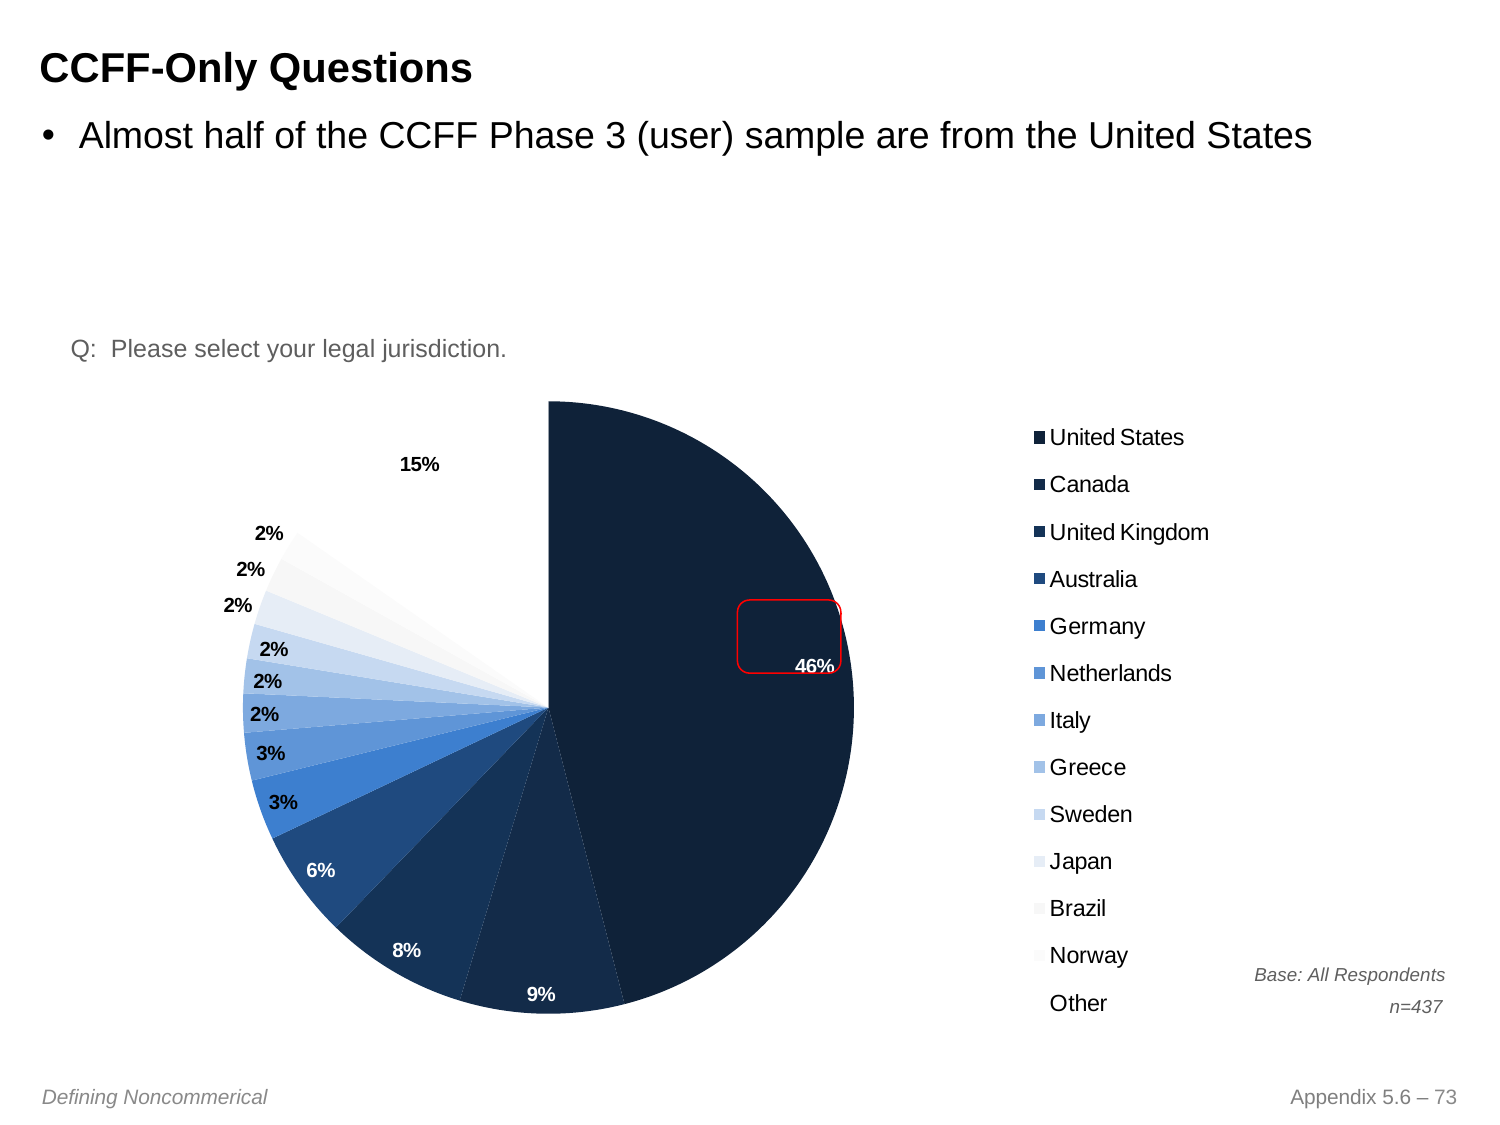

CCFF-Only Questions
Almost half of the CCFF Phase 3 (user) sample are from the United States
Q: Please select your legal jurisdiction.
Base: All Respondents
n=437
Defining Noncommerical
Appendix 5.6 –